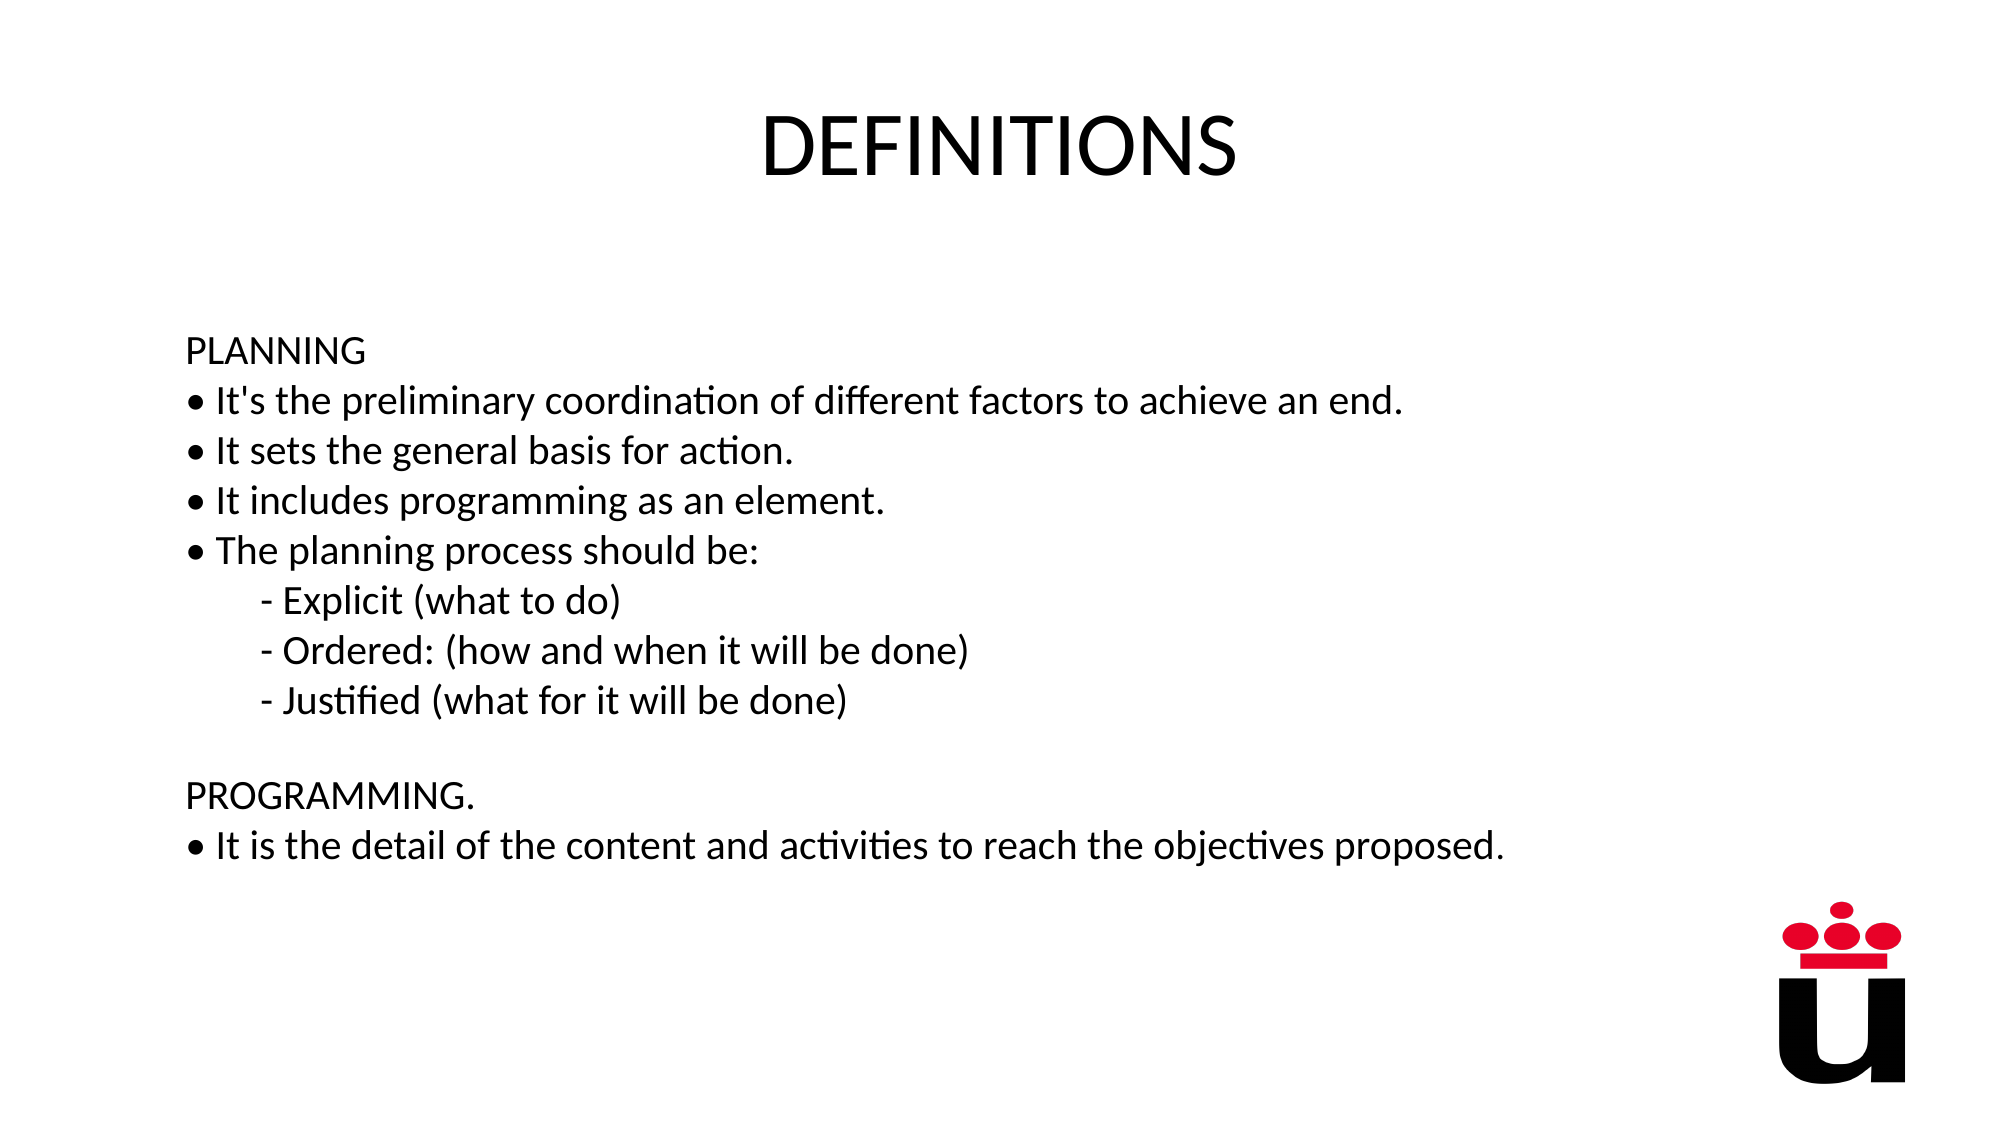

DEFINITIONS
PLANNING
• It's the preliminary coordination of different factors to achieve an end.
• It sets the general basis for action.
• It includes programming as an element.
• The planning process should be:
	- Explicit (what to do)
	- Ordered: (how and when it will be done)
 	- Justified (what for it will be done)
PROGRAMMING.
• It is the detail of the content and activities to reach the objectives proposed.